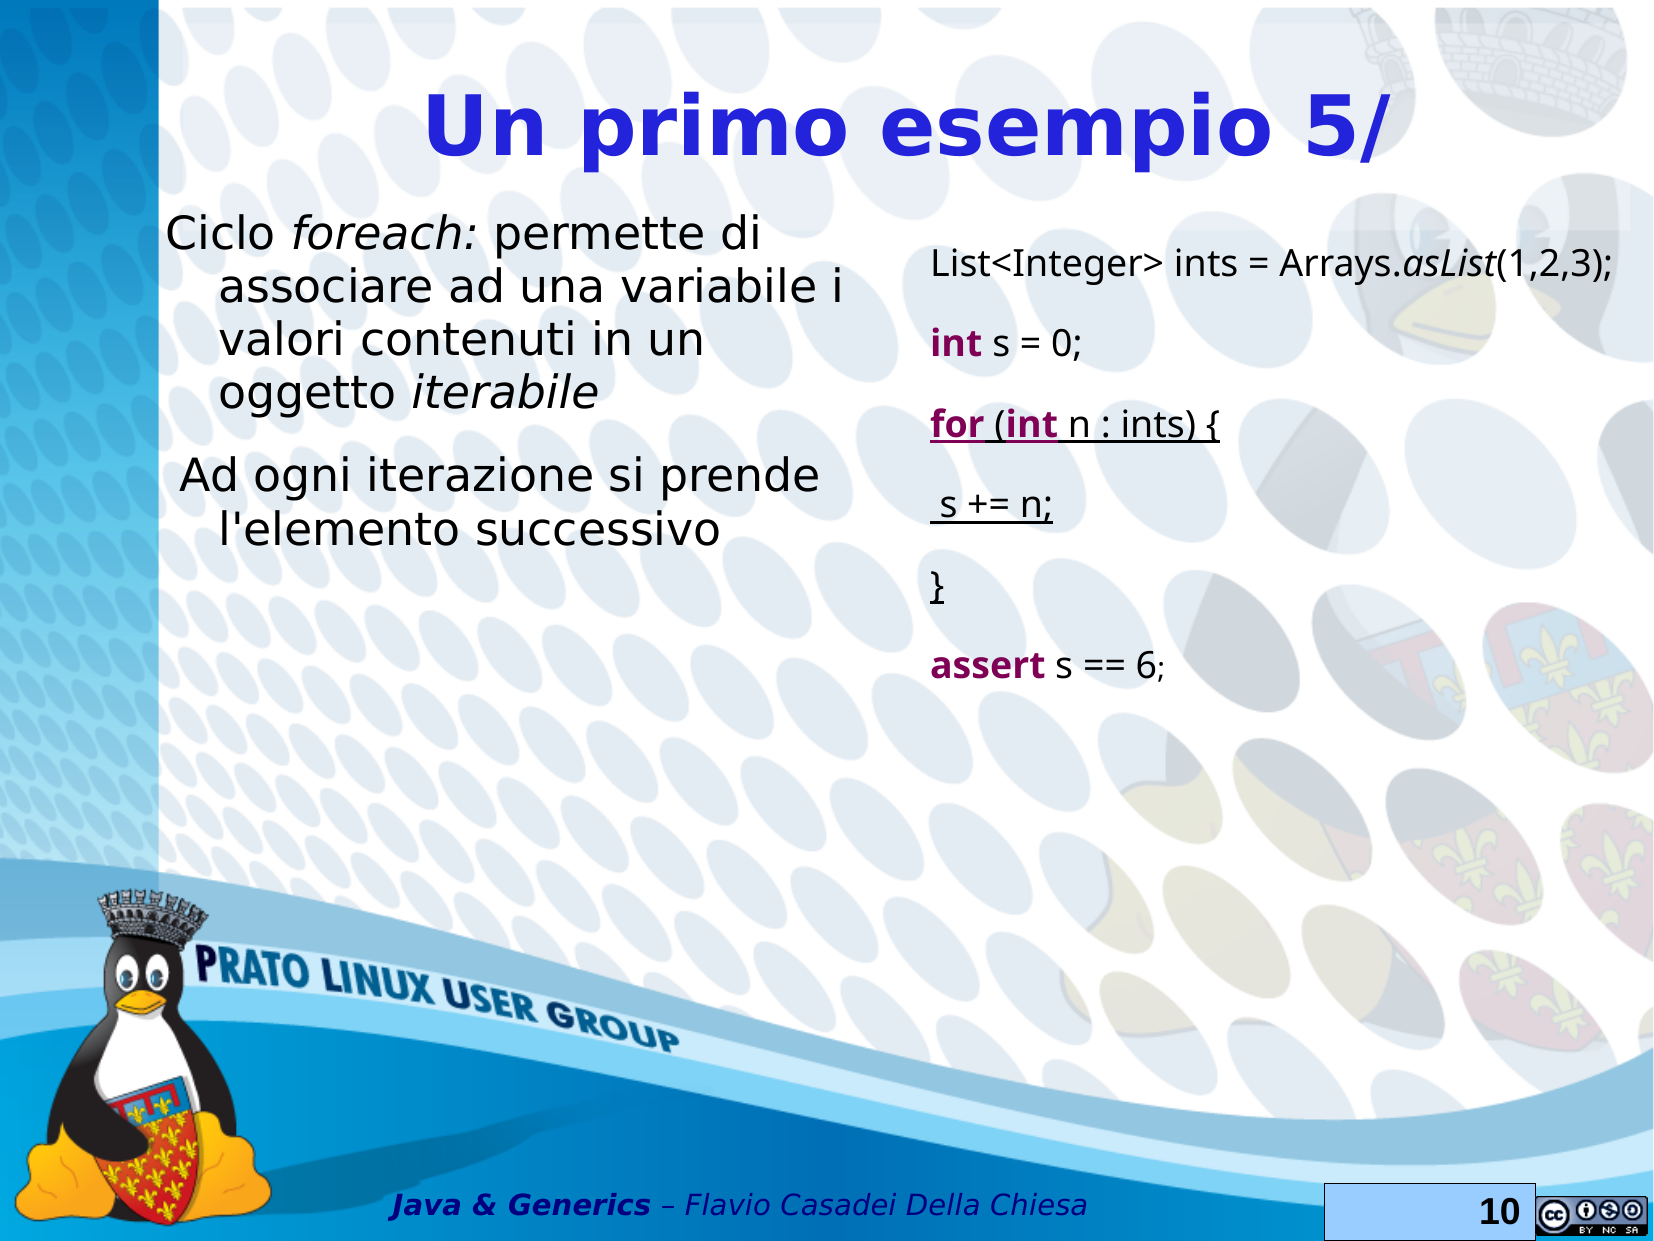

# Un primo esempio 5/
Ciclo foreach: permette di associare ad una variabile i valori contenuti in un oggetto iterabile
 Ad ogni iterazione si prende l'elemento successivo
List<Integer> ints = Arrays.asList(1,2,3);
int s = 0;
for (int n : ints) {
 s += n;
}
assert s == 6;